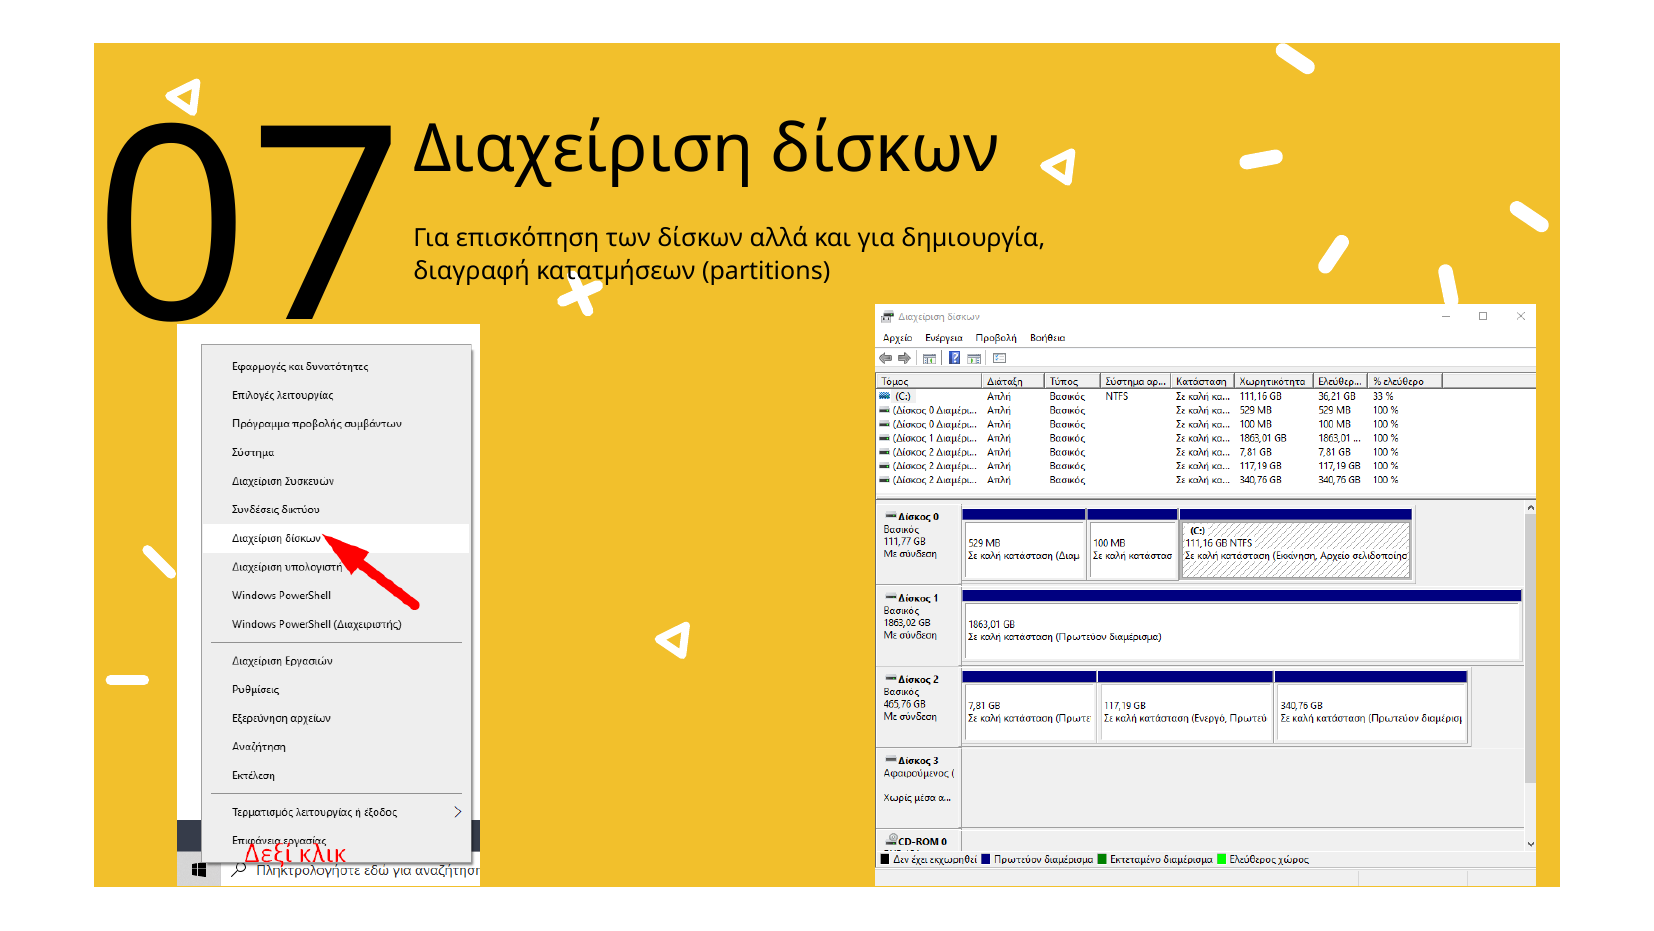

07
# Διαχείριση δίσκων
Για επισκόπηση των δίσκων αλλά και για δημιουργία, διαγραφή κατατμήσεων (partitions)